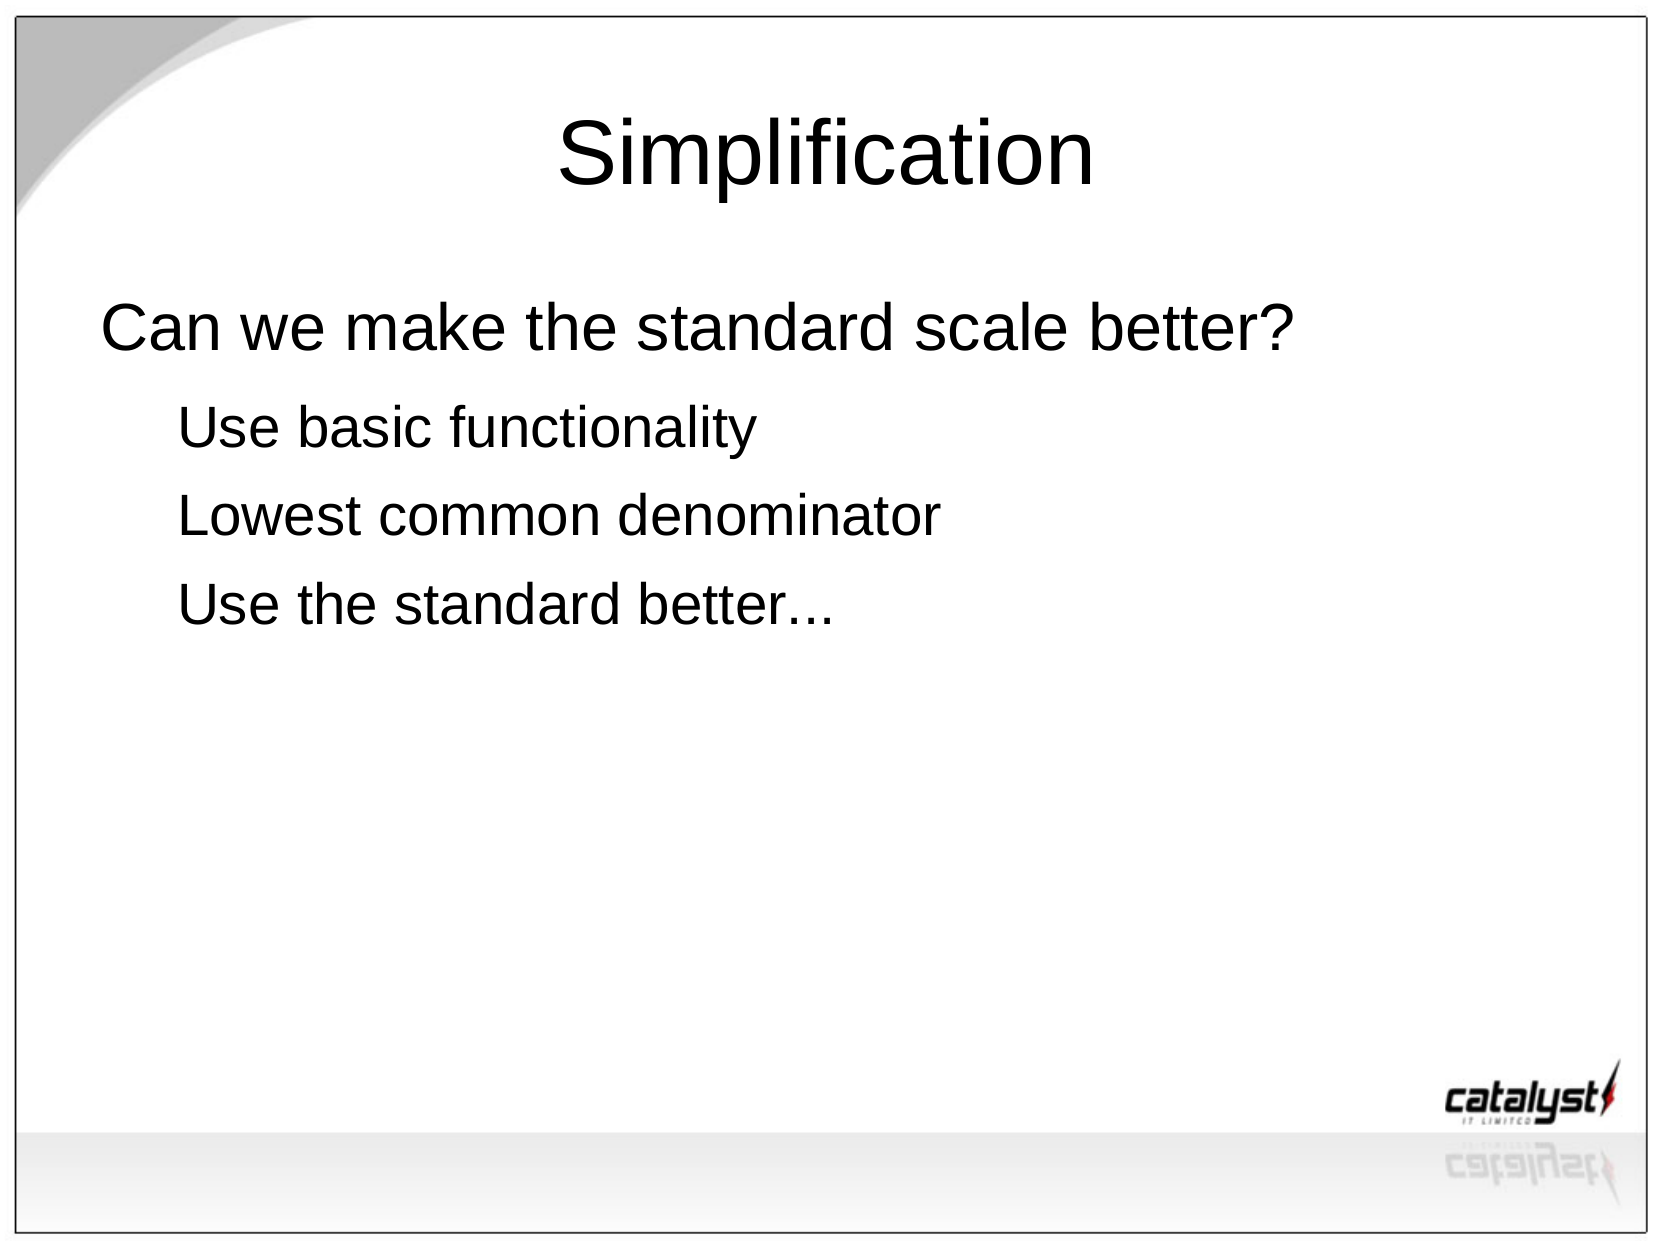

# Simplification
Can we make the standard scale better?
Use basic functionality
Lowest common denominator
Use the standard better...